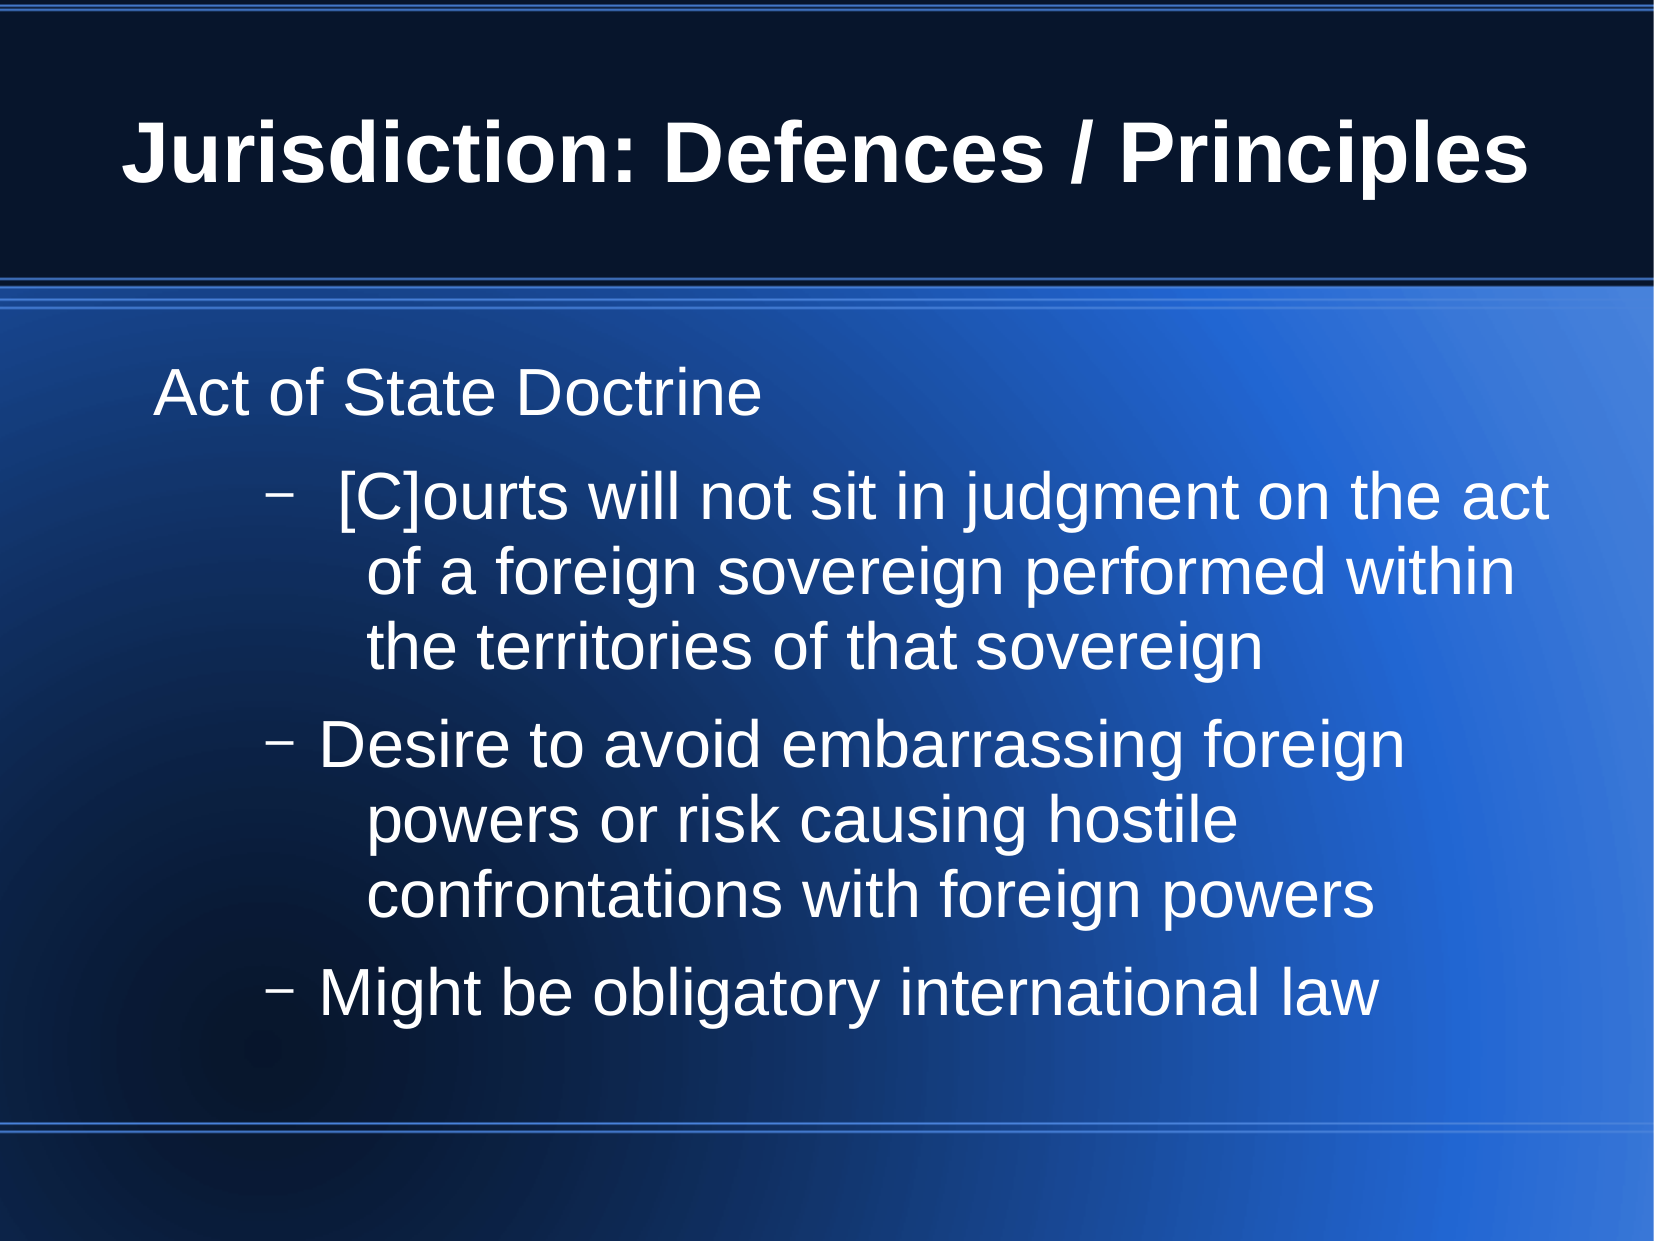

# Jurisdiction: Defences / Principles
Act of State Doctrine
 [C]ourts will not sit in judgment on the act of a foreign sovereign performed within the territories of that sovereign
Desire to avoid embarrassing foreign powers or risk causing hostile confrontations with foreign powers
Might be obligatory international law